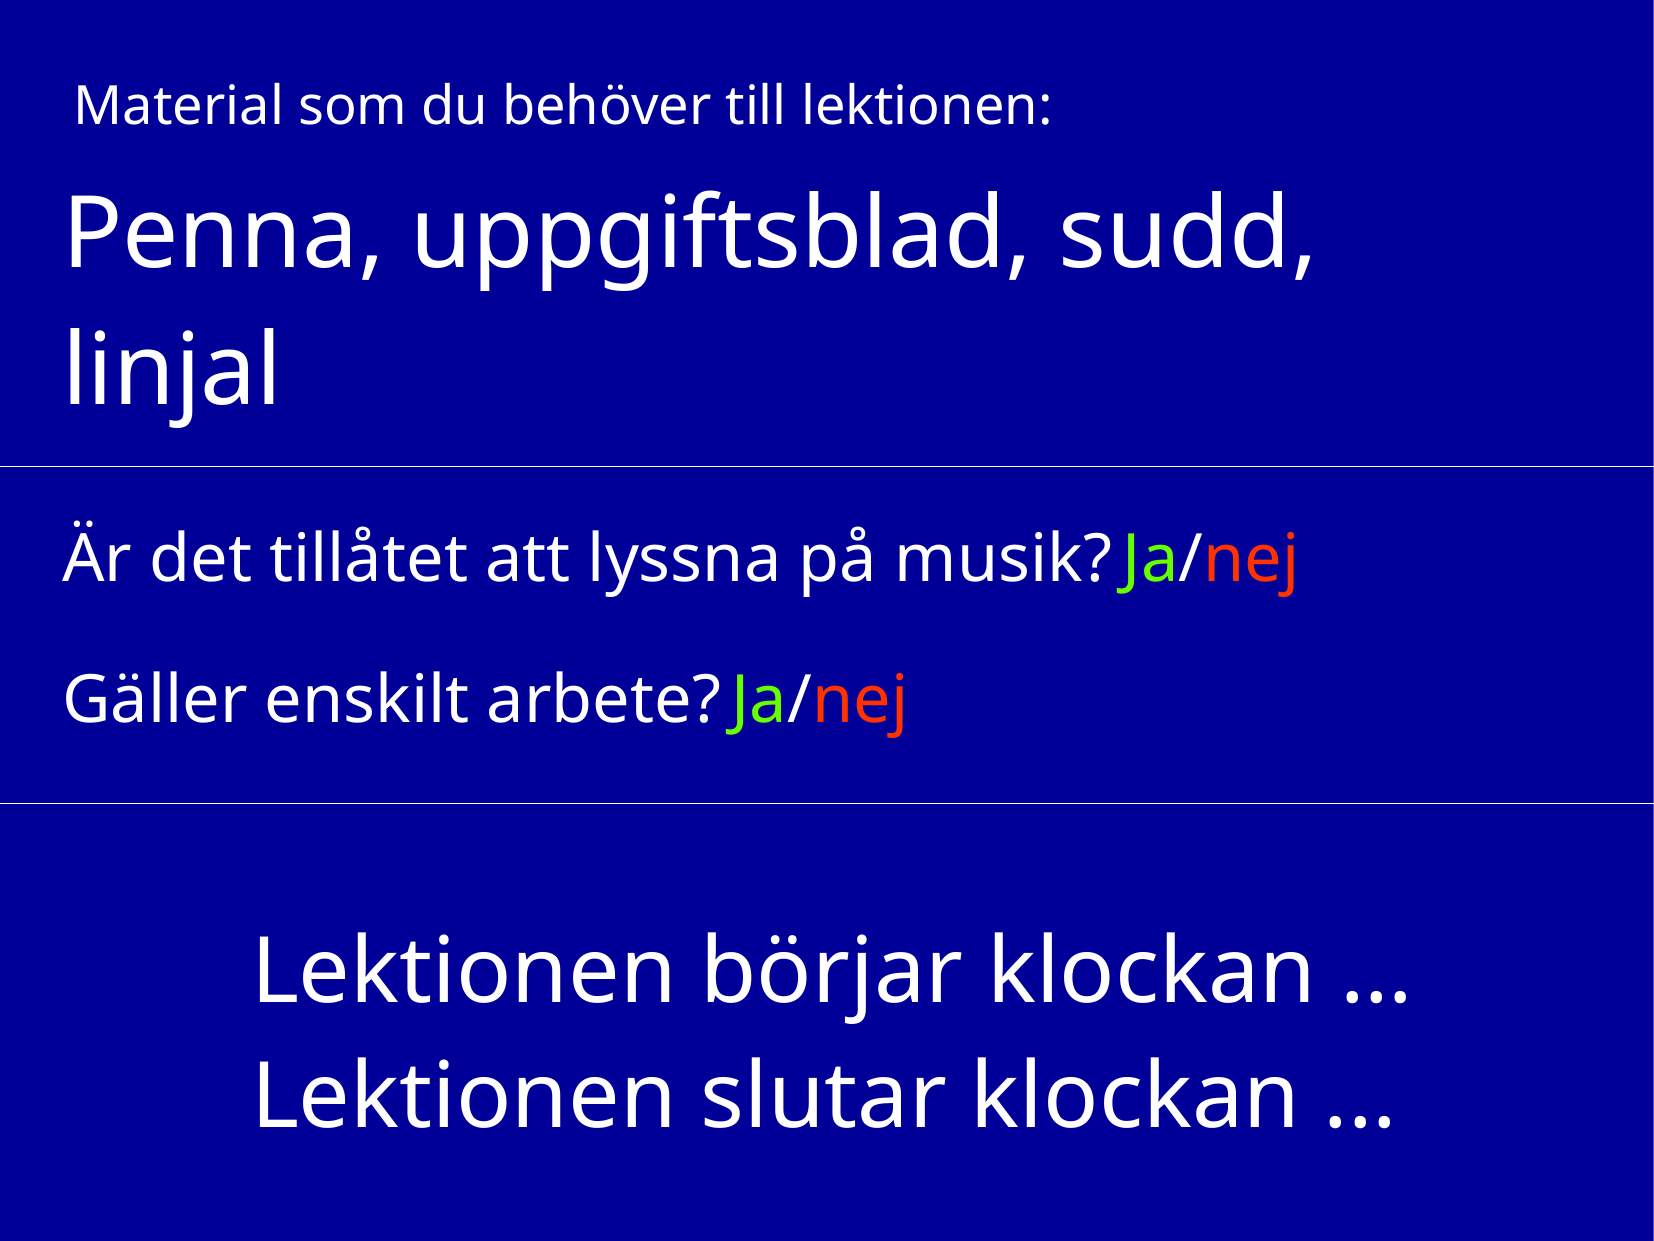

Material som du behöver till lektionen:
Penna, uppgiftsblad, sudd, linjal
Är det tillåtet att lyssna på musik? Ja/nej
Gäller enskilt arbete? Ja/nej
Lektionen börjar klockan …
Lektionen slutar klockan ...